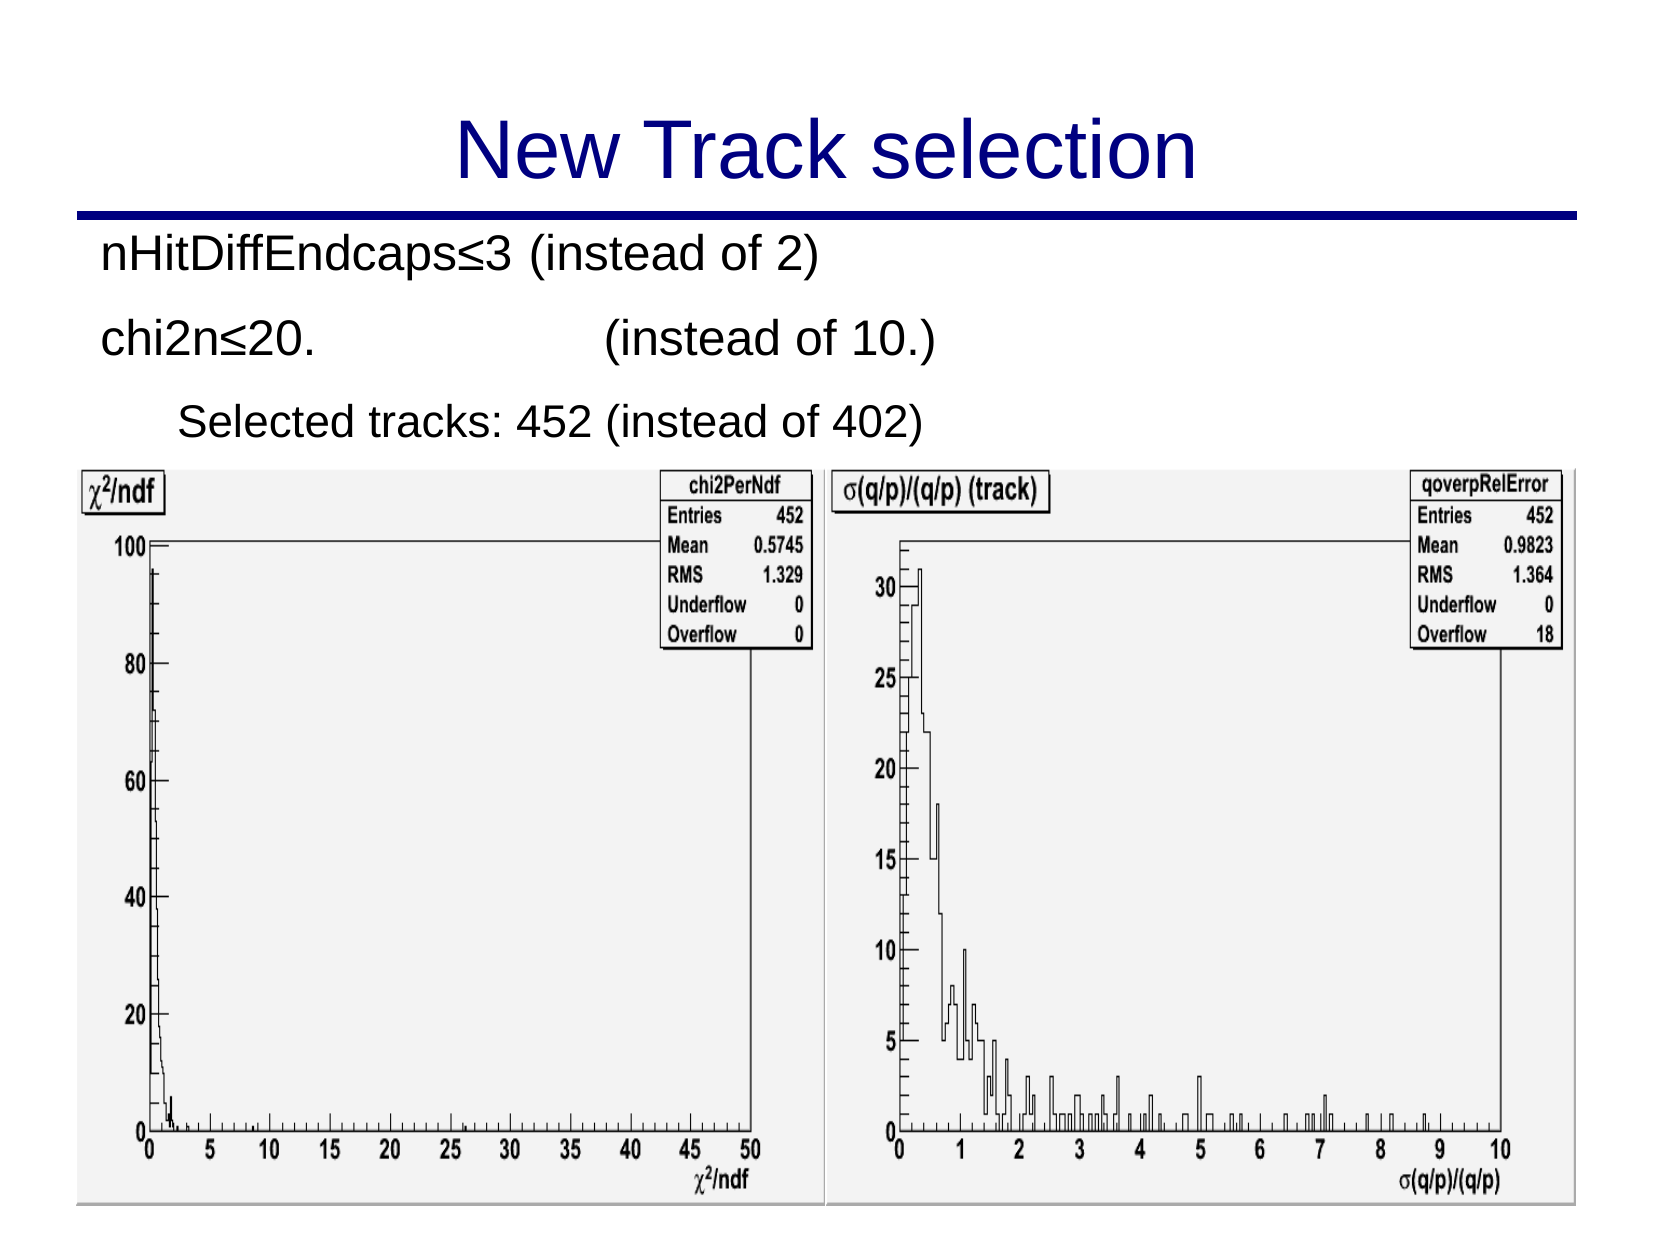

# New Track selection
nHitDiffEndcaps≤3	(instead of 2)
chi2n≤20.				(instead of 10.)
Selected tracks: 452 (instead of 402)
6